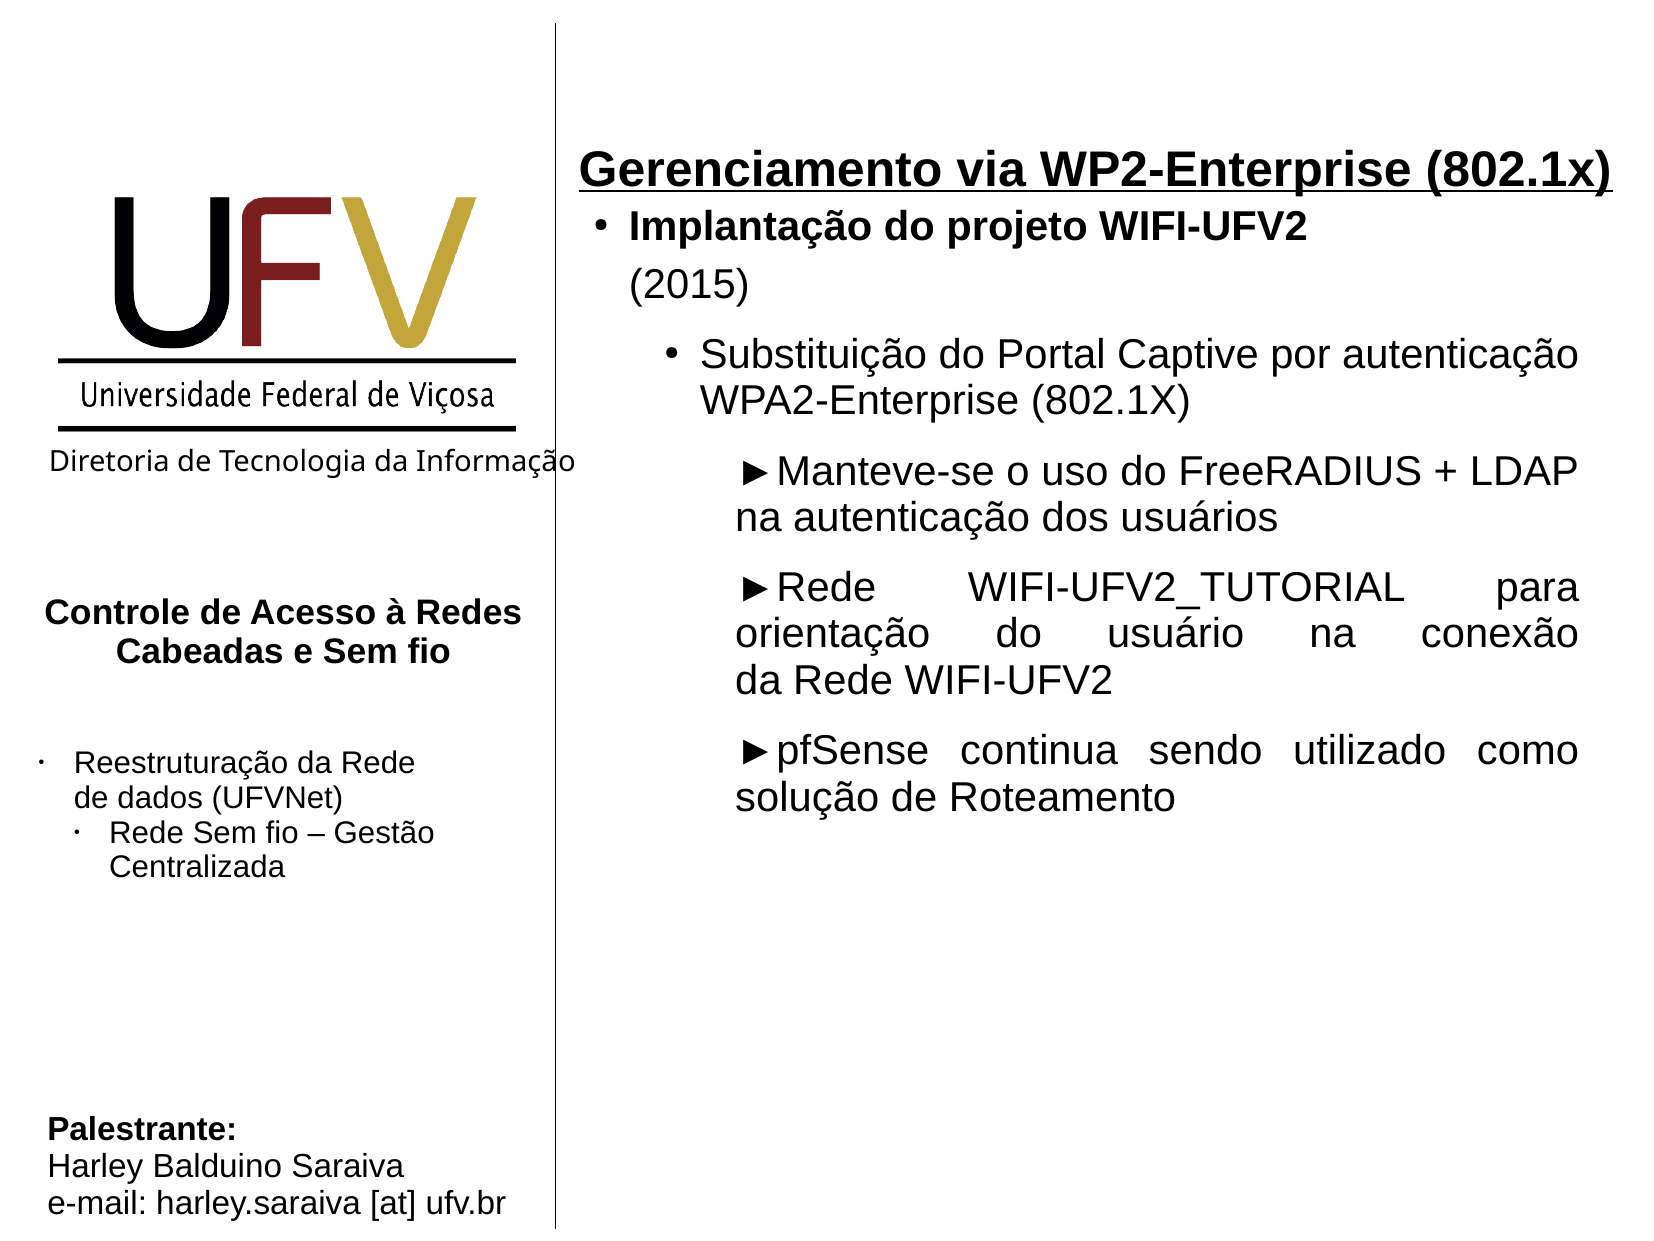

Gerenciamento via WP2-Enterprise (802.1x)
Implantação do projeto WIFI-UFV2
(2015)
Substituição do Portal Captive por autenticação
WPA2-Enterprise (802.1X)
►Manteve-se o uso do FreeRADIUS + LDAP
na autenticação dos usuários
►Rede WIFI-UFV2_TUTORIAL para
orientação do usuário na conexão
da Rede WIFI-UFV2
►pfSense continua sendo utilizado como
solução de Roteamento
Diretoria de Tecnologia da Informação
# Controle de Acesso à Redes Cabeadas e Sem fio
Reestruturação da Rede
de dados (UFVNet)
Rede Sem fio – Gestão
Centralizada
Palestrante:
Harley Balduino Saraiva
e-mail: harley.saraiva [at] ufv.br